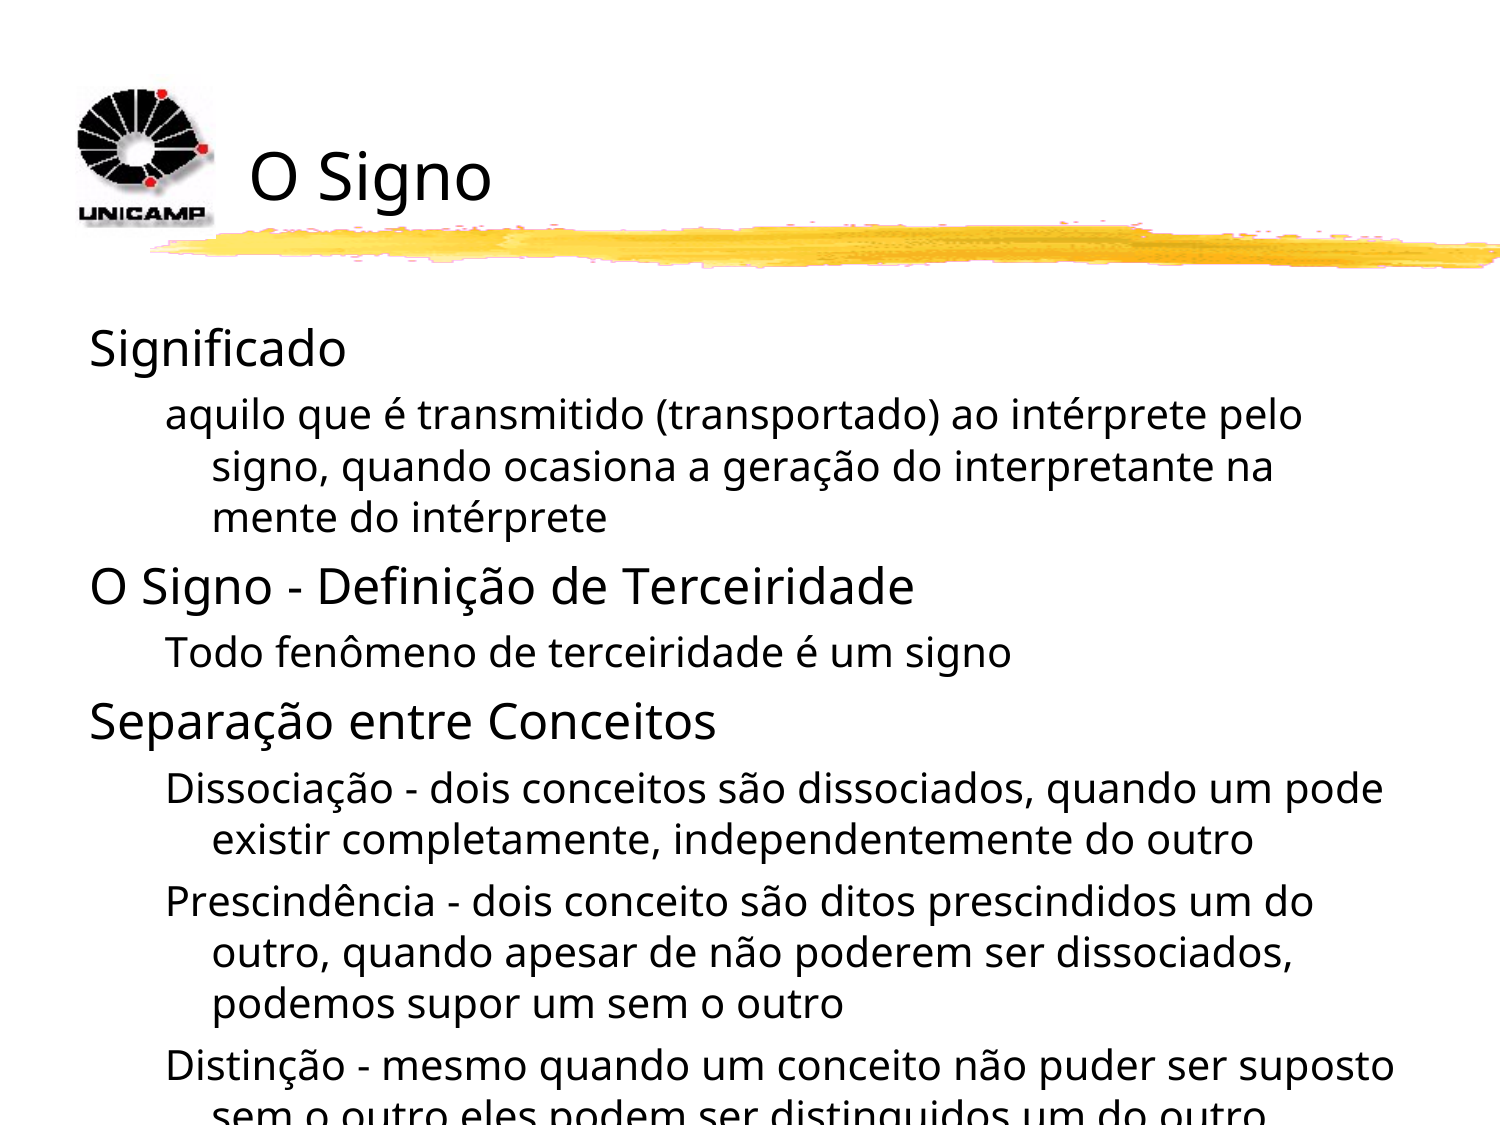

# O Signo
Significado
aquilo que é transmitido (transportado) ao intérprete pelo signo, quando ocasiona a geração do interpretante na mente do intérprete
O Signo - Definição de Terceiridade
Todo fenômeno de terceiridade é um signo
Separação entre Conceitos
Dissociação - dois conceitos são dissociados, quando um pode existir completamente, independentemente do outro
Prescindência - dois conceito são ditos prescindidos um do outro, quando apesar de não poderem ser dissociados, podemos supor um sem o outro
Distinção - mesmo quando um conceito não puder ser suposto sem o outro eles podem ser distinguidos um do outro